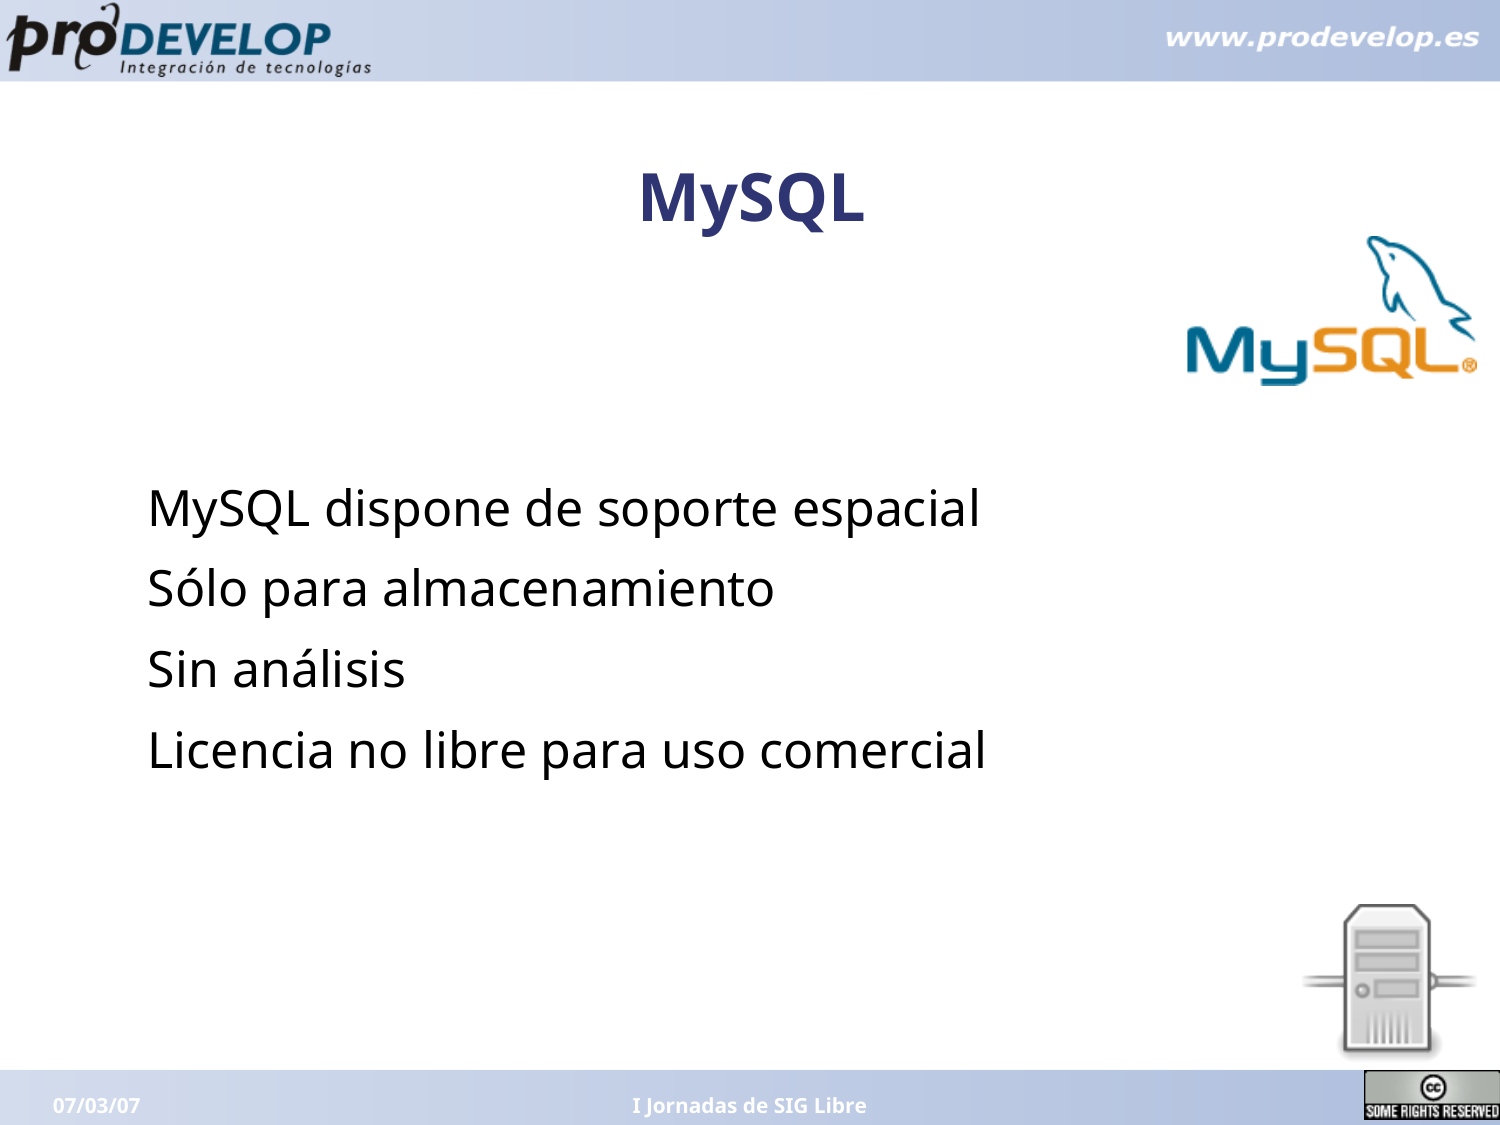

# MySQL
MySQL dispone de soporte espacial
Sólo para almacenamiento
Sin análisis
Licencia no libre para uso comercial
25/10/2006
11
Plan Difusión Interna gvSIG v. 2.0